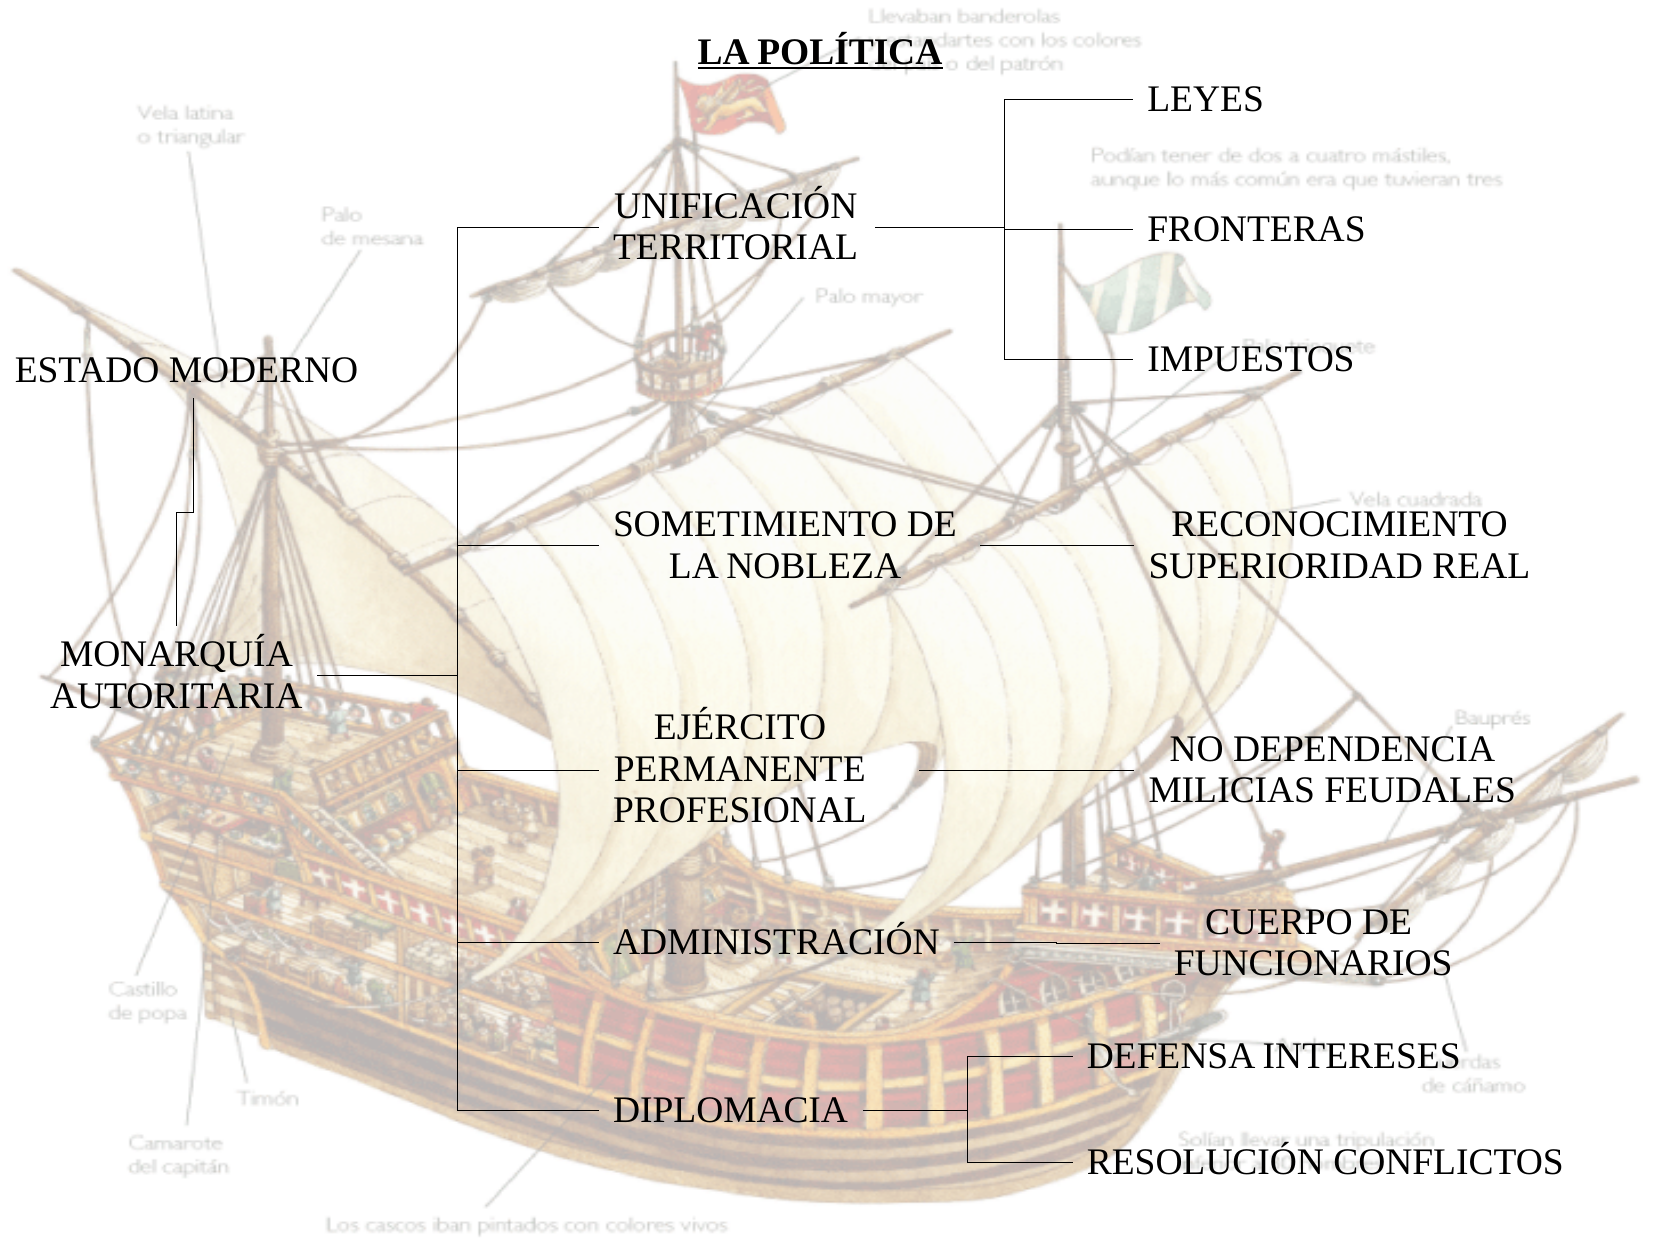

LA POLÍTICA
LEYES
UNIFICACIÓN
TERRITORIAL
FRONTERAS
IMPUESTOS
ESTADO MODERNO
SOMETIMIENTO DE
LA NOBLEZA
RECONOCIMIENTO
SUPERIORIDAD REAL
MONARQUÍA
AUTORITARIA
EJÉRCITO
PERMANENTE
PROFESIONAL
NO DEPENDENCIA
MILICIAS FEUDALES
CUERPO DE
FUNCIONARIOS
ADMINISTRACIÓN
DEFENSA INTERESES
DIPLOMACIA
RESOLUCIÓN CONFLICTOS